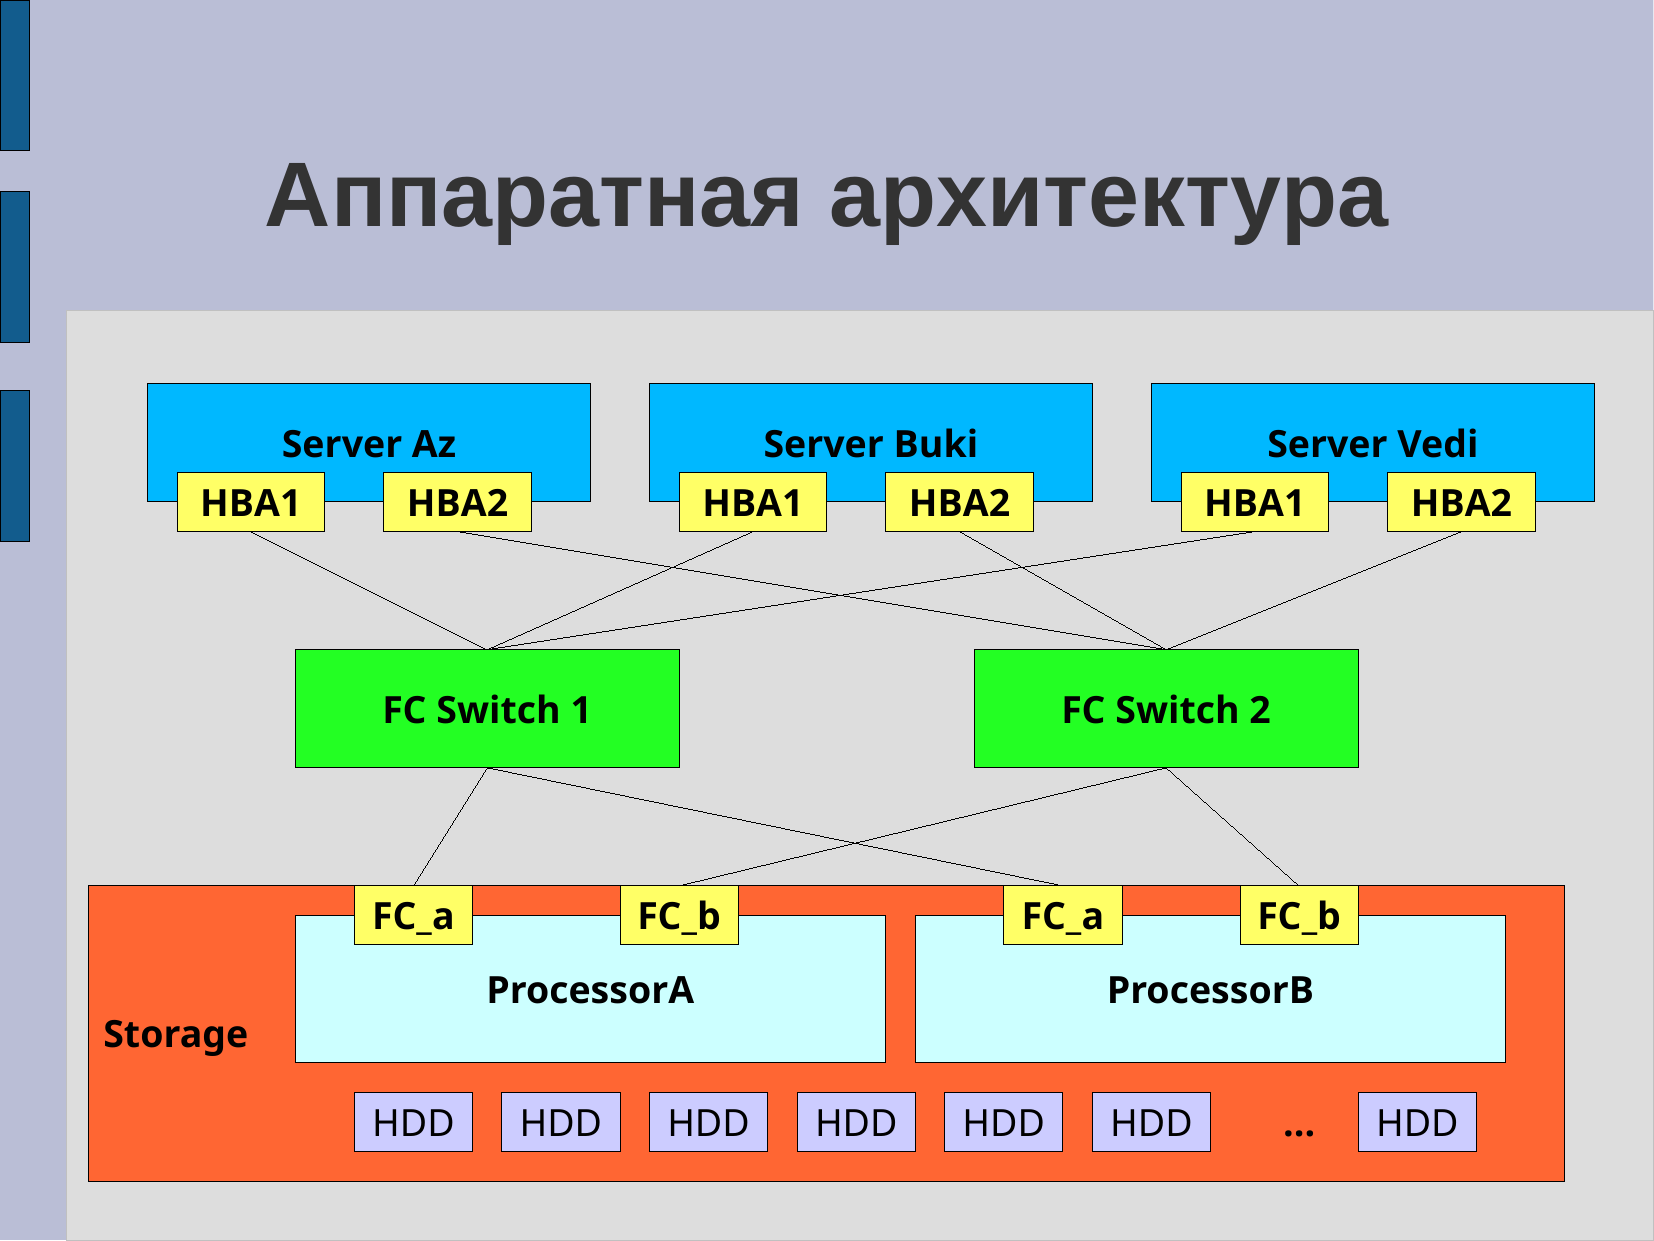

# Аппаратная архитектура
Server Az
Server Buki
Server Vedi
HBA1
HBA2
HBA1
HBA2
HBA1
HBA2
FC Switch 1
FC Switch 2
Storage
FC_a
FC_b
FC_a
FC_b
ProcessorA
ProcessorB
HDD
HDD
HDD
HDD
HDD
HDD
...
HDD